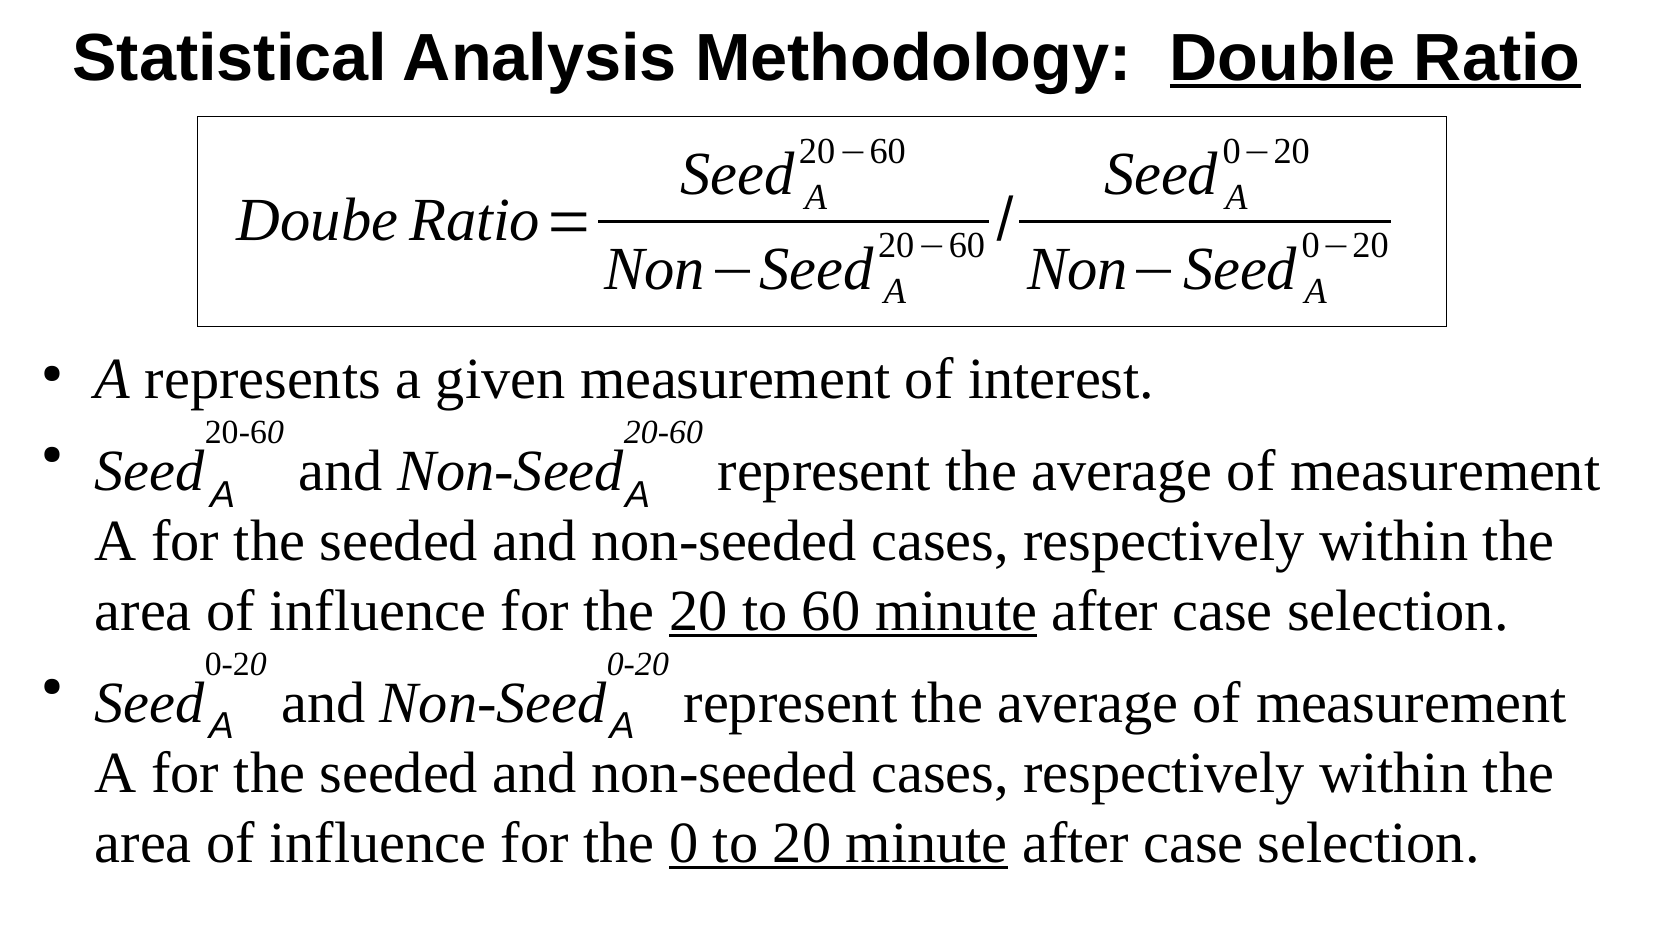

Statistical Analysis Methodology: Double Ratio
# A represents a given measurement of interest.
Seed20-60 and Non-Seed20-60 represent the average of measurement A for the seeded and non-seeded cases, respectively within the area of influence for the 20 to 60 minute after case selection.
Seed0-20 and Non-Seed0-20 represent the average of measurement A for the seeded and non-seeded cases, respectively within the area of influence for the 0 to 20 minute after case selection.
A
A
A
A